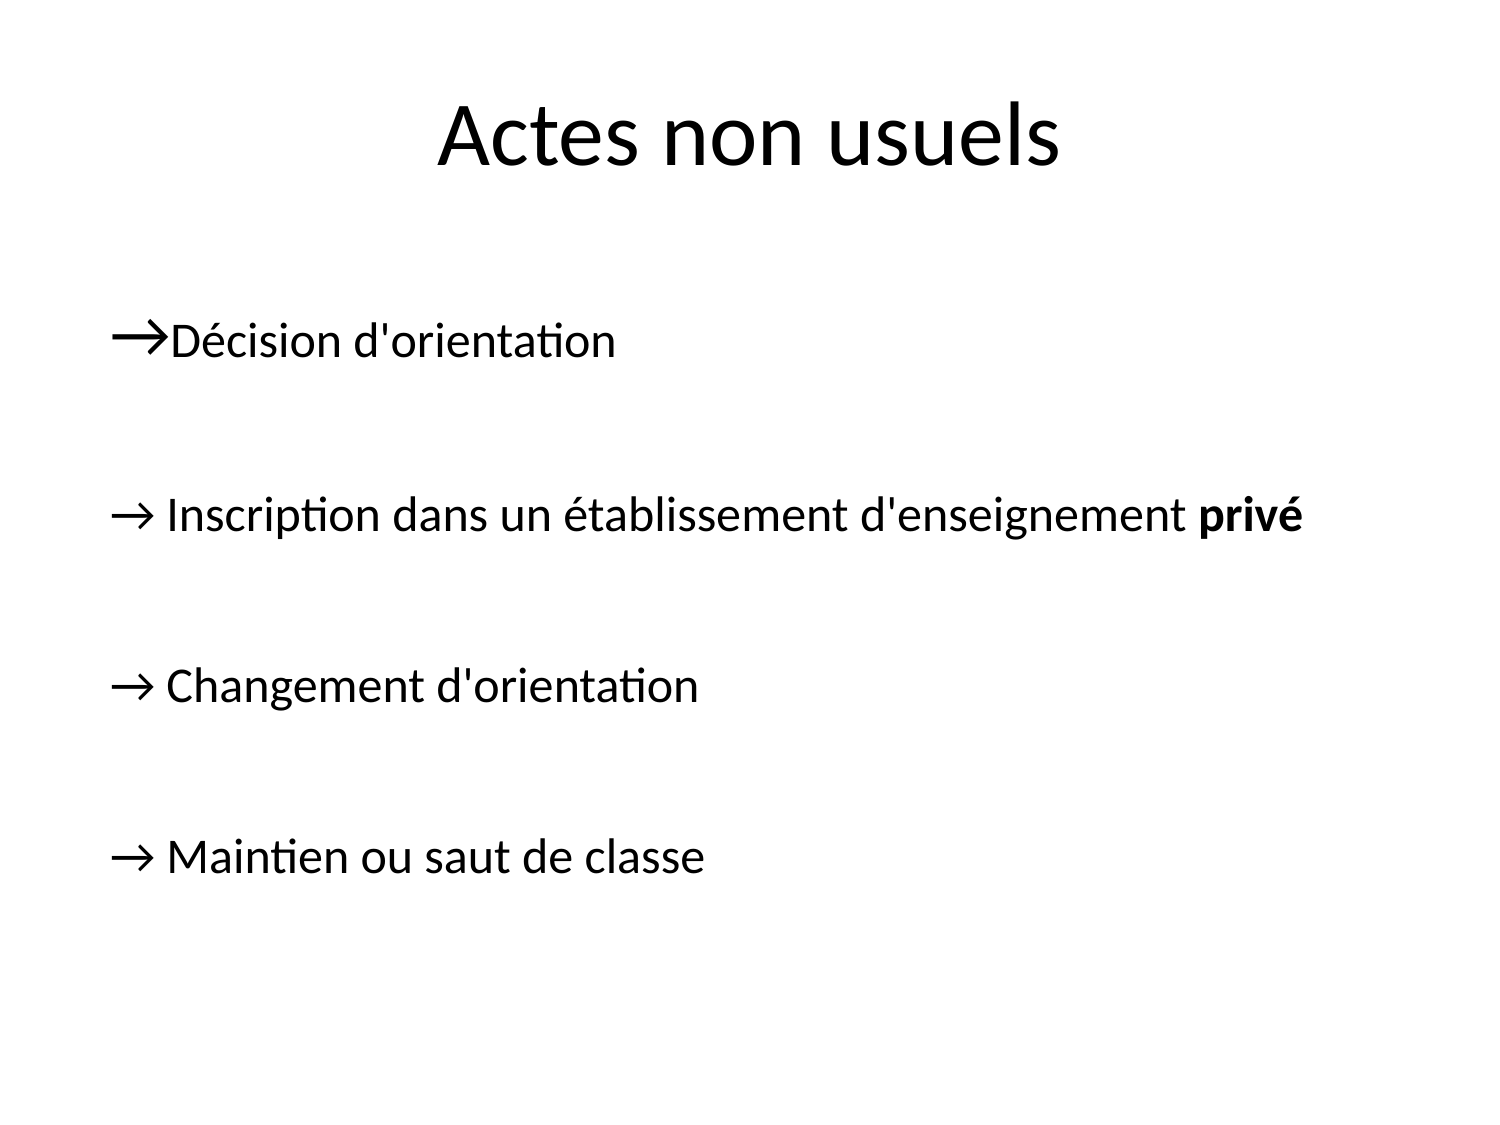

# Actes non usuels
→Décision d'orientation
→ Inscription dans un établissement d'enseignement privé
→ Changement d'orientation
→ Maintien ou saut de classe